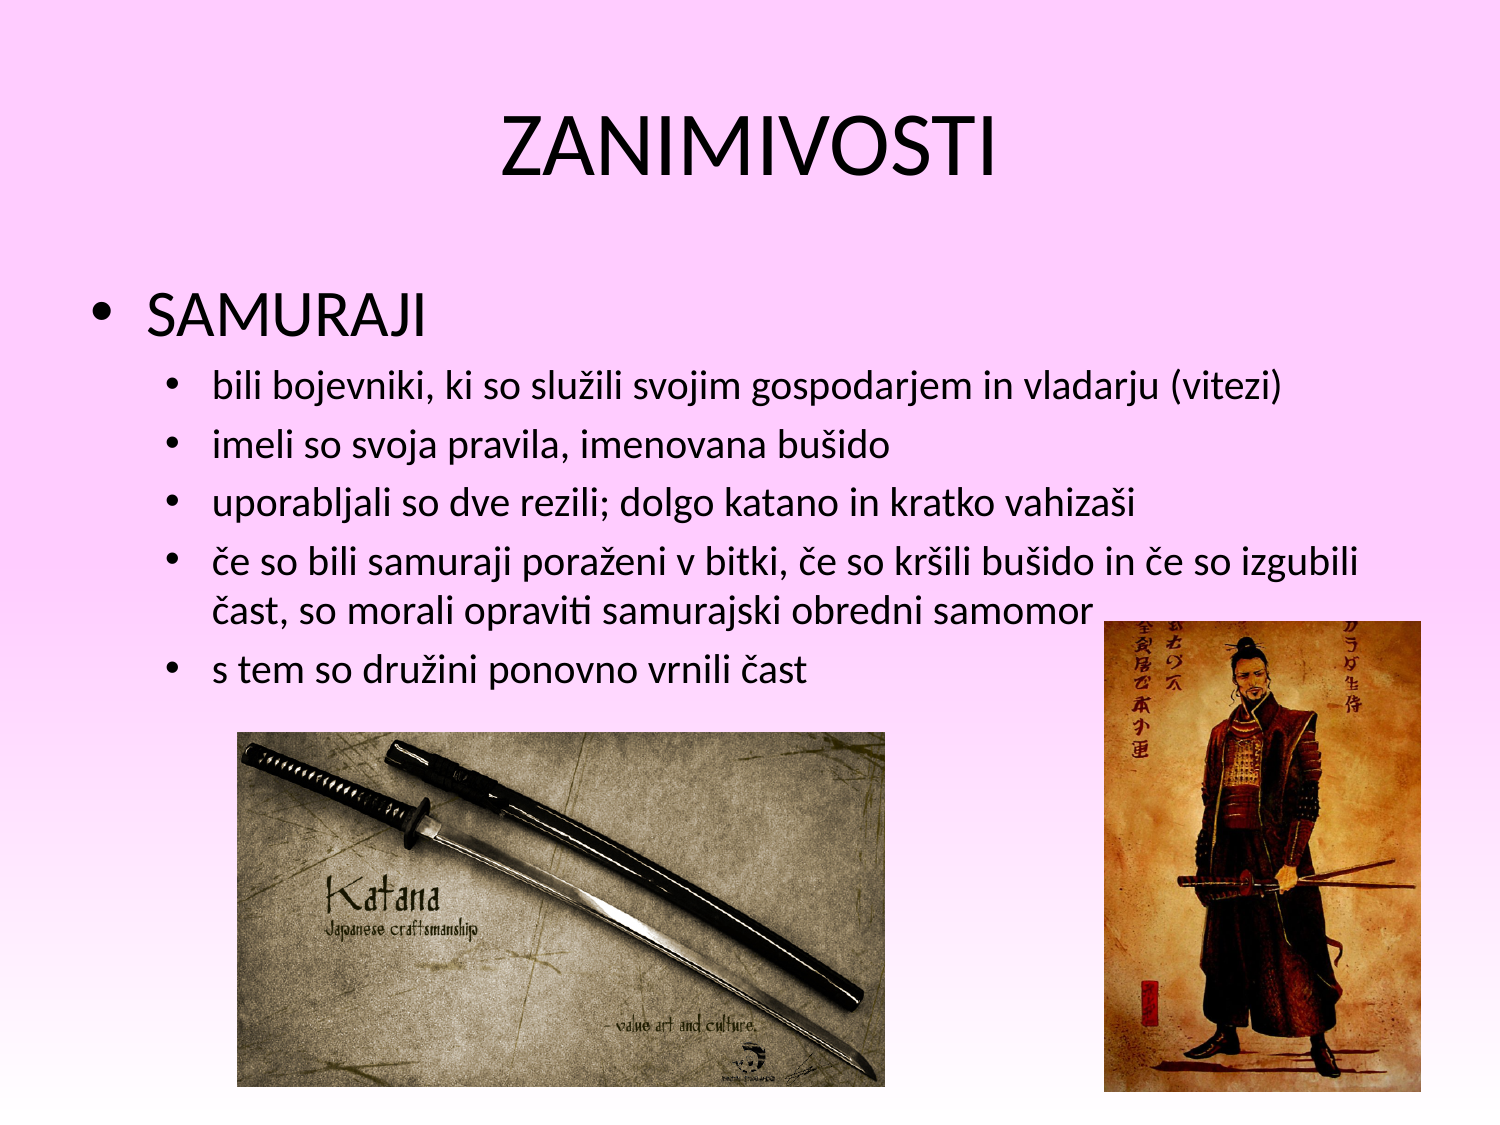

ZANIMIVOSTI
# SAMURAJI
bili bojevniki, ki so služili svojim gospodarjem in vladarju (vitezi)
imeli so svoja pravila, imenovana bušido
uporabljali so dve rezili; dolgo katano in kratko vahizaši
če so bili samuraji poraženi v bitki, če so kršili bušido in če so izgubili čast, so morali opraviti samurajski obredni samomor
s tem so družini ponovno vrnili čast